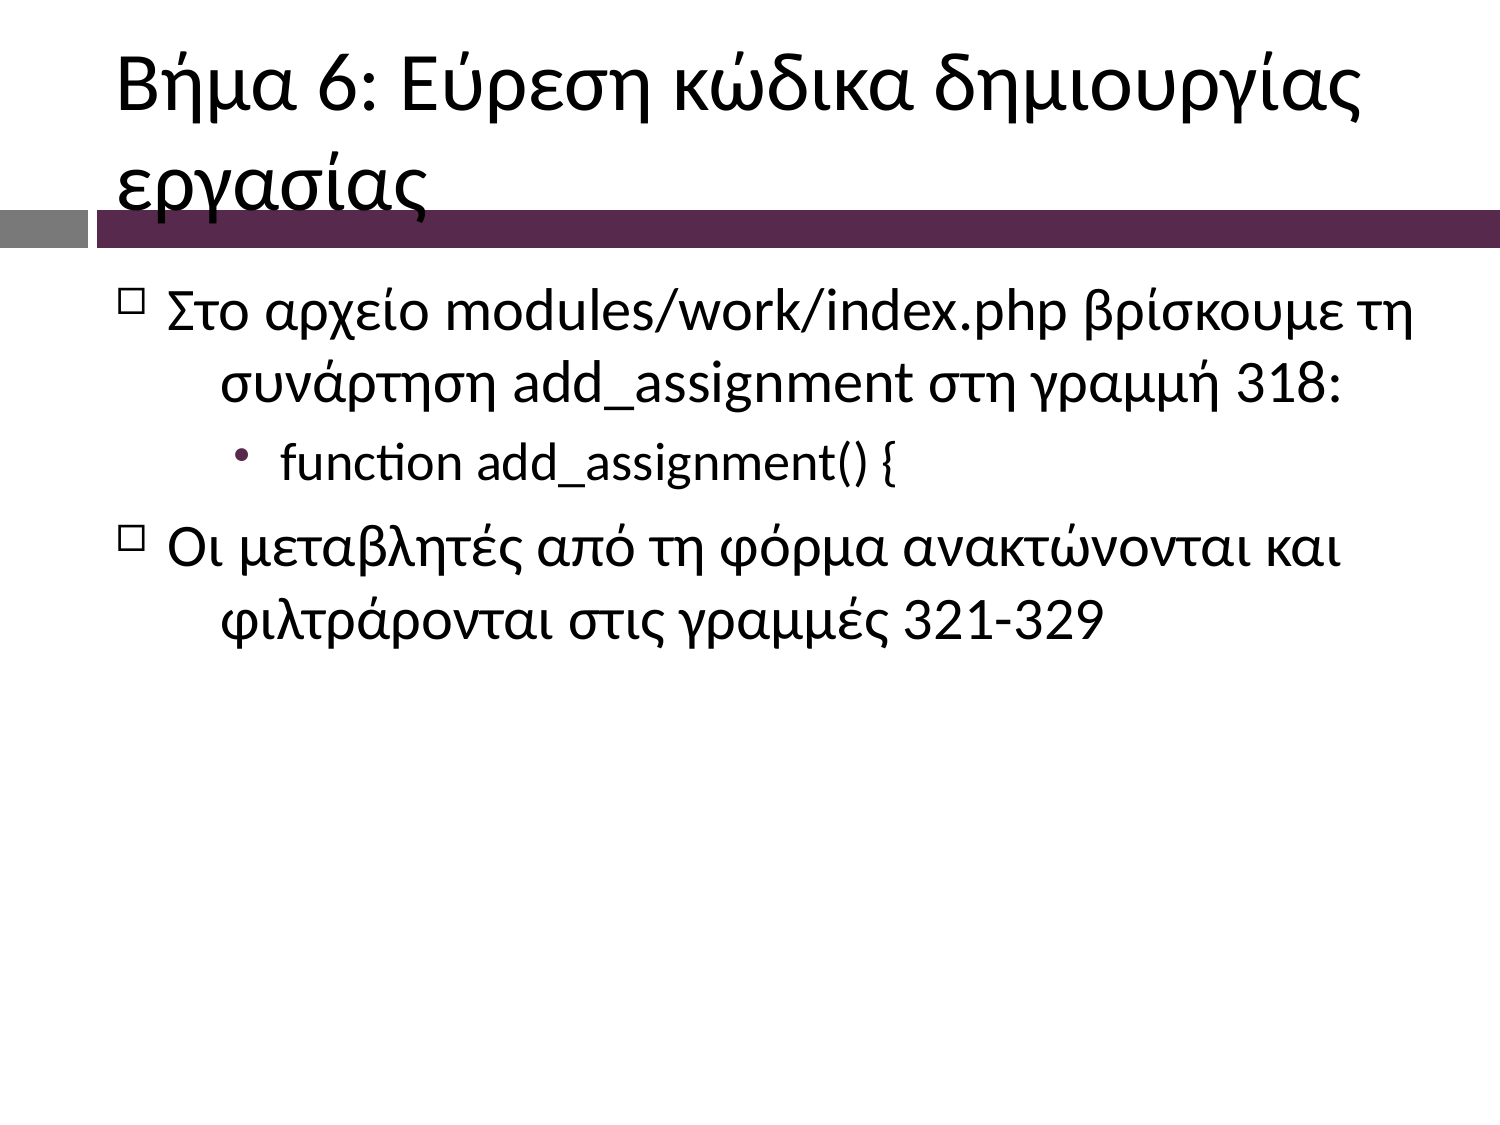

# Βήμα 6: Εύρεση κώδικα δημιουργίας εργασίας
Στο αρχείο modules/work/index.php βρίσκουμε τη συνάρτηση add_assignment στη γραμμή 318:
function add_assignment() {
Οι μεταβλητές από τη φόρμα ανακτώνονται και φιλτράρονται στις γραμμές 321-329